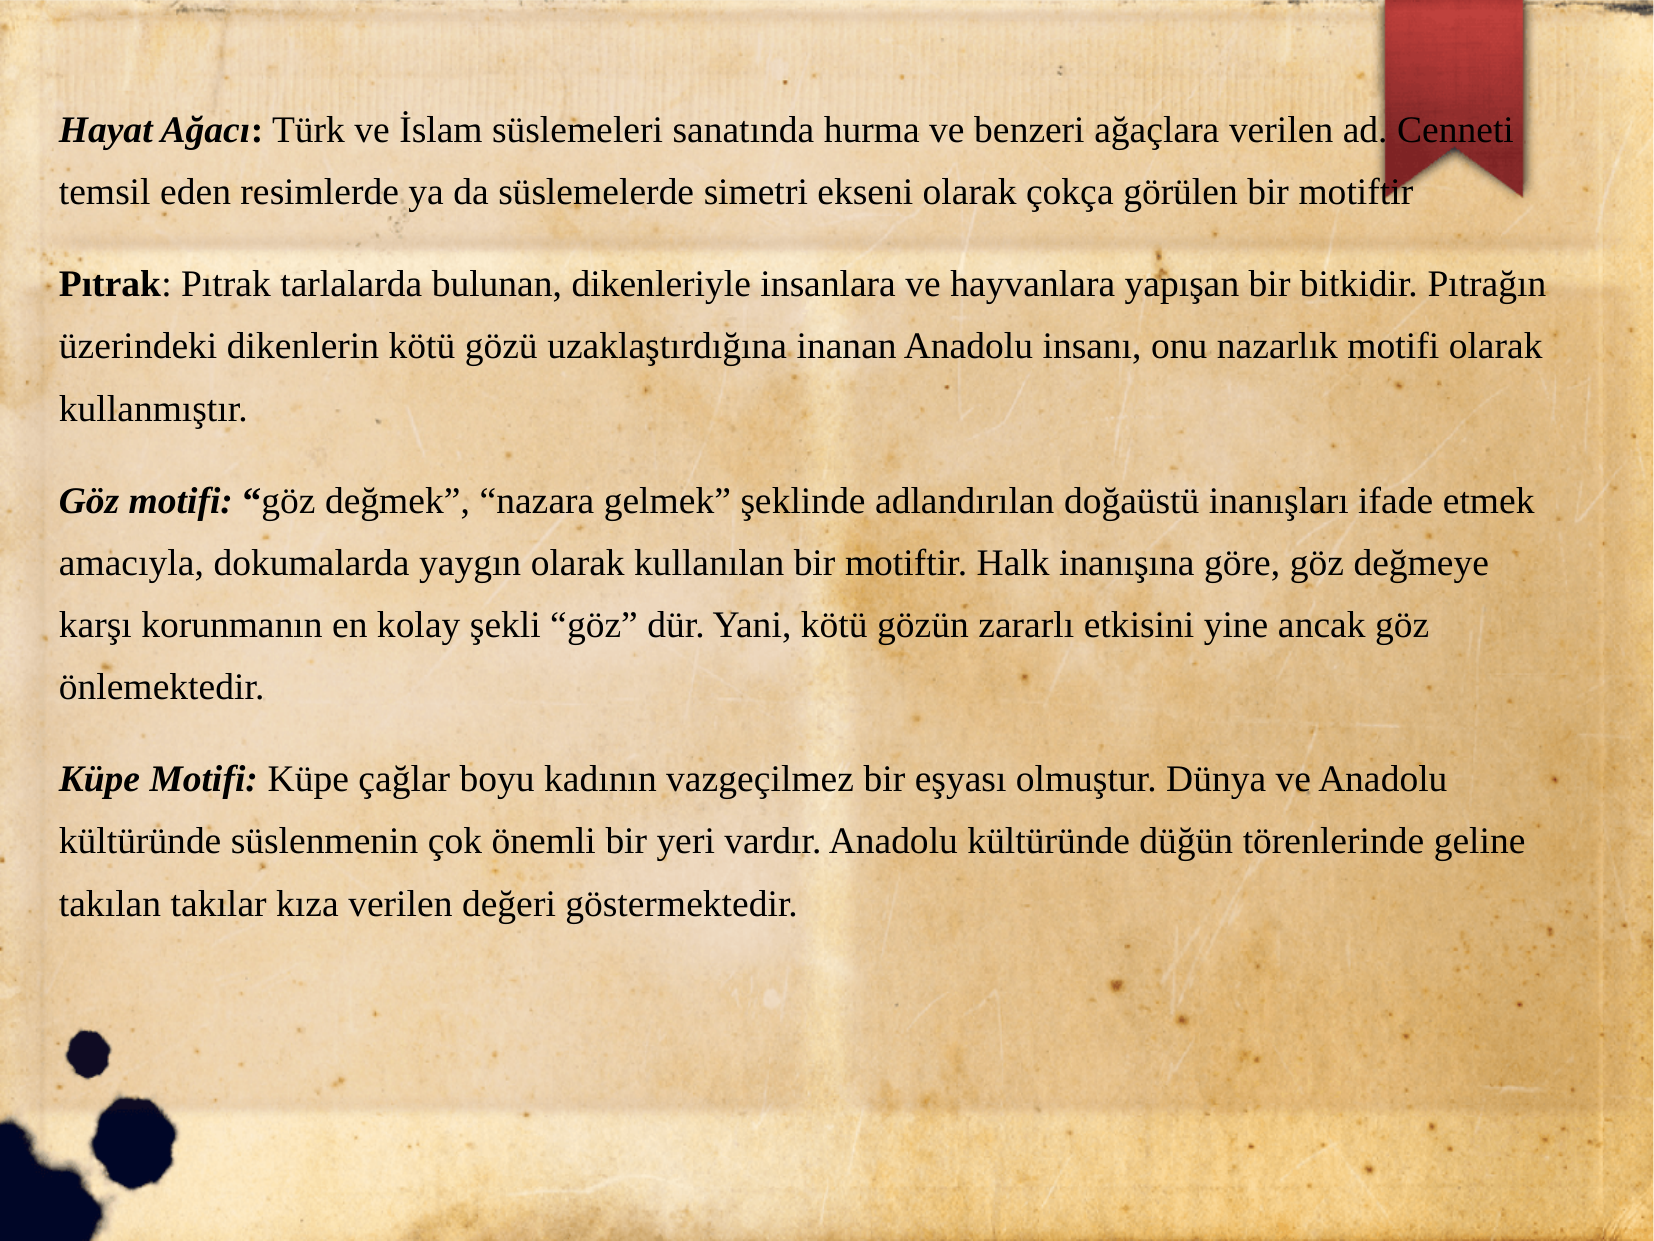

# Hayat Ağacı: Türk ve İslam süslemeleri sanatında hurma ve benzeri ağaçlara verilen ad. Cenneti temsil eden resimlerde ya da süslemelerde simetri ekseni olarak çokça görülen bir motiftir
Pıtrak: Pıtrak tarlalarda bulunan, dikenleriyle insanlara ve hayvanlara yapışan bir bitkidir. Pıtrağın üzerindeki dikenlerin kötü gözü uzaklaştırdığına inanan Anadolu insanı, onu nazarlık motifi olarak kullanmıştır.
Göz motifi: “göz değmek”, “nazara gelmek” şeklinde adlandırılan doğaüstü inanışları ifade etmek amacıyla, dokumalarda yaygın olarak kullanılan bir motiftir. Halk inanışına göre, göz değmeye karşı korunmanın en kolay şekli “göz” dür. Yani, kötü gözün zararlı etkisini yine ancak göz önlemektedir.
Küpe Motifi: Küpe çağlar boyu kadının vazgeçilmez bir eşyası olmuştur. Dünya ve Anadolu kültüründe süslenmenin çok önemli bir yeri vardır. Anadolu kültüründe düğün törenlerinde geline takılan takılar kıza verilen değeri göstermektedir.